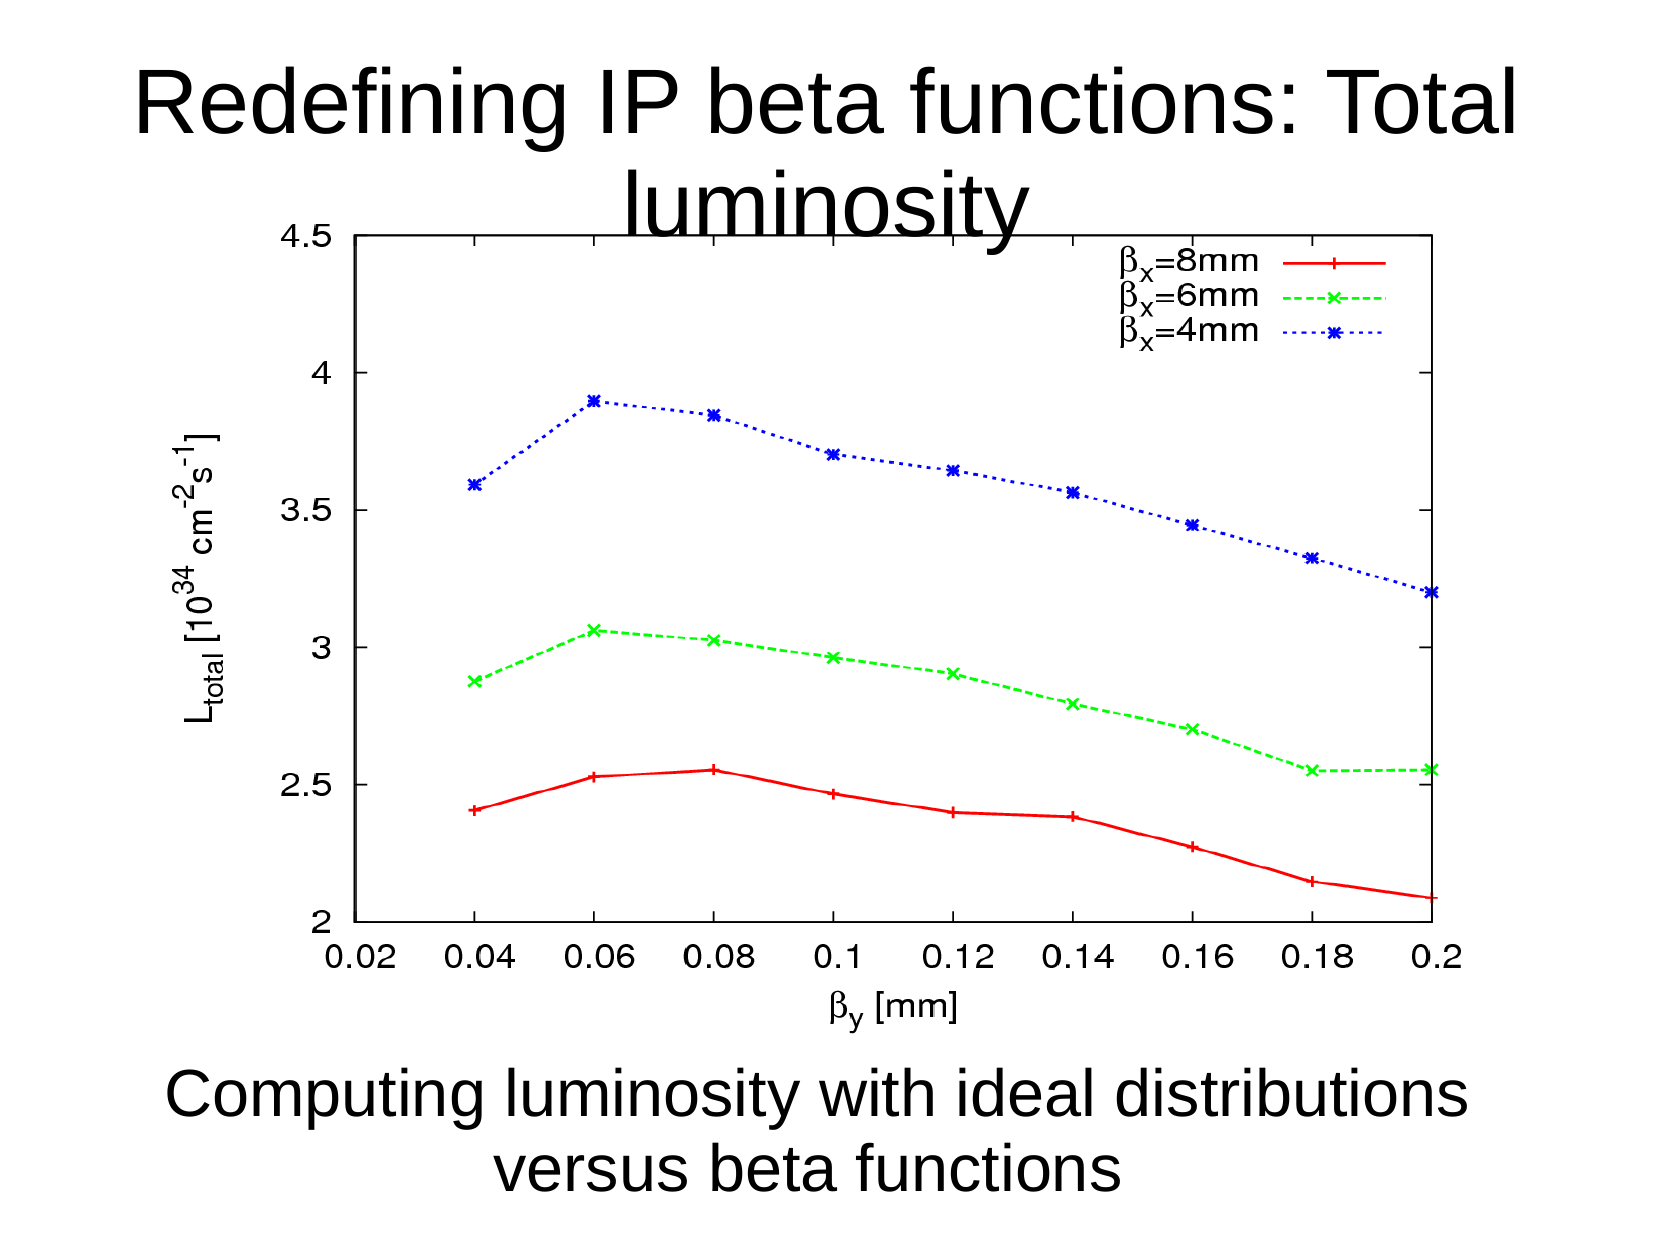

Redefining IP beta functions: Total luminosity
# Computing luminosity with ideal distributions versus beta functions